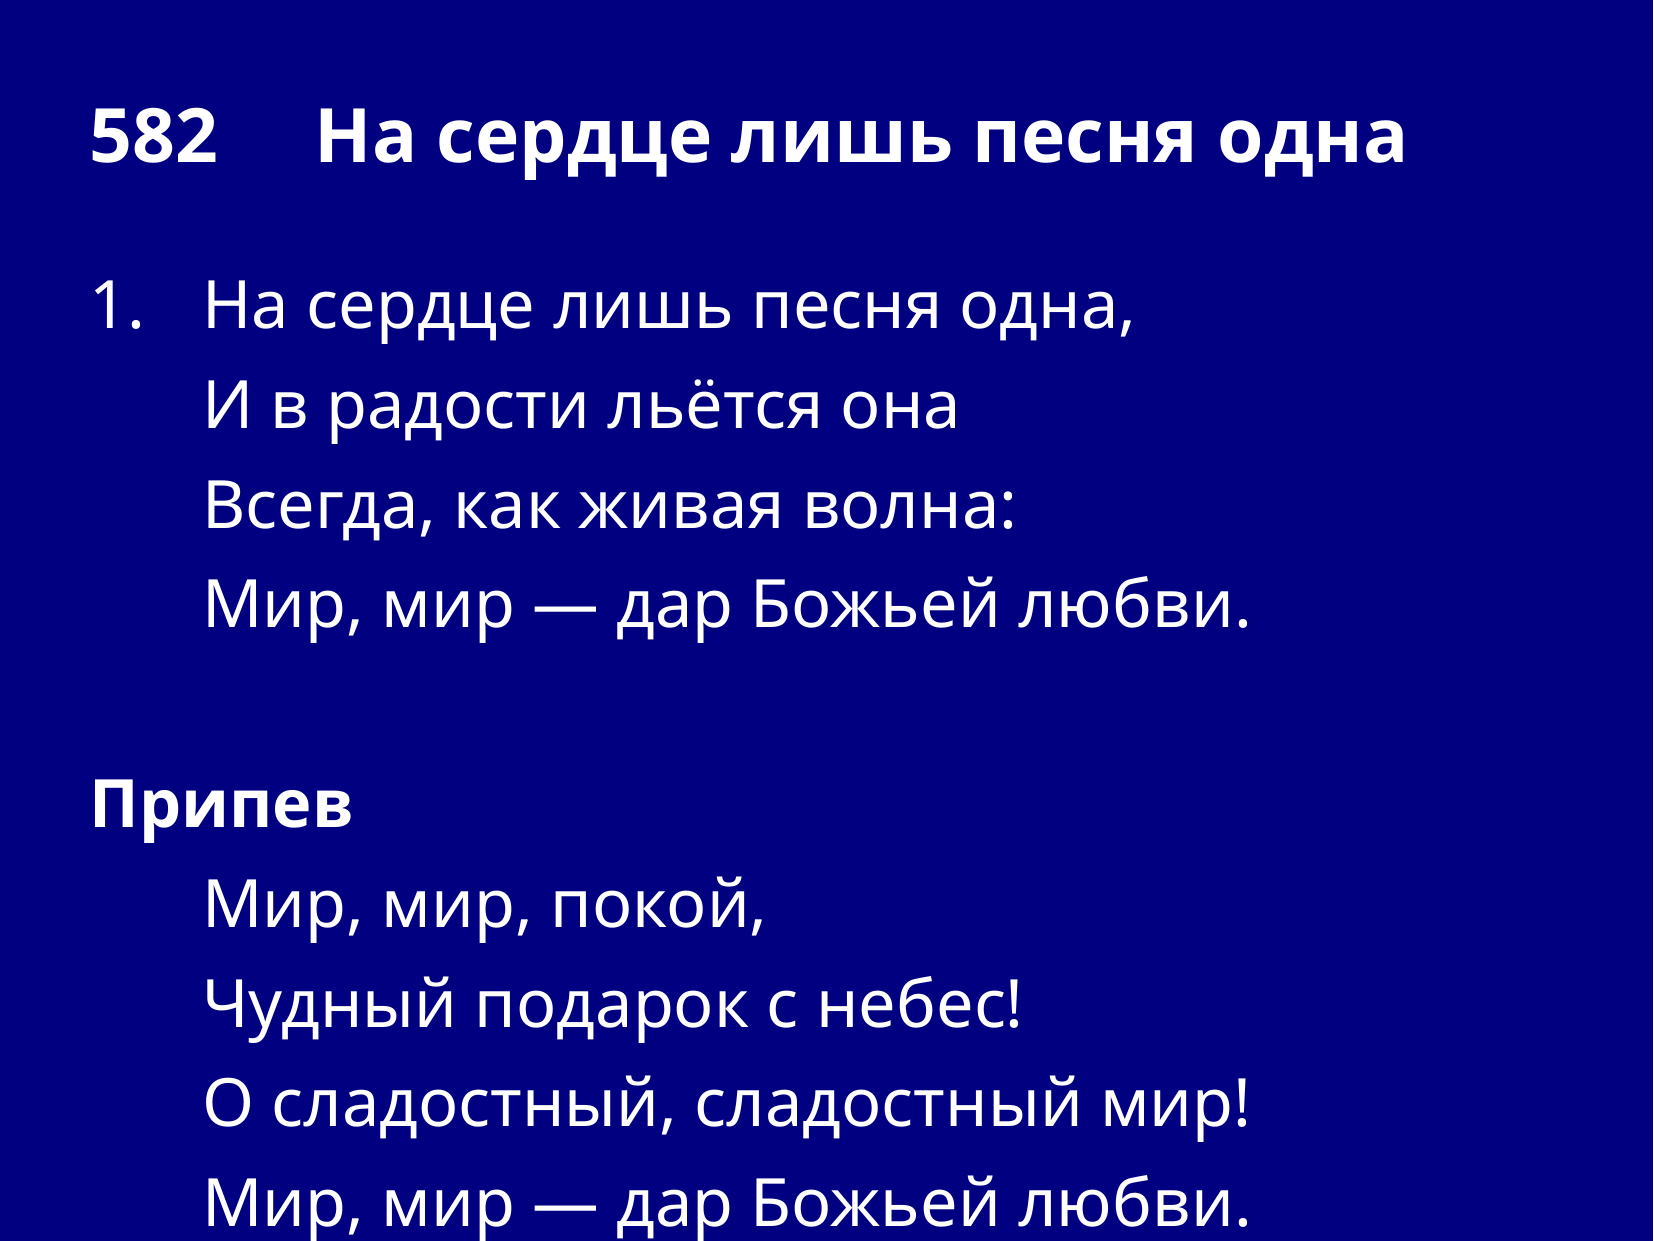

582	На сердце лишь песня одна
1.	На сердце лишь песня одна,
	И в радости льётся она
	Всегда, как живая волна:
	Мир, мир — дар Божьей любви.
Припев
	Мир, мир, покой,
	Чудный подарок с небес!
	О сладостный, сладостный мир!
	Мир, мир — дар Божьей любви.